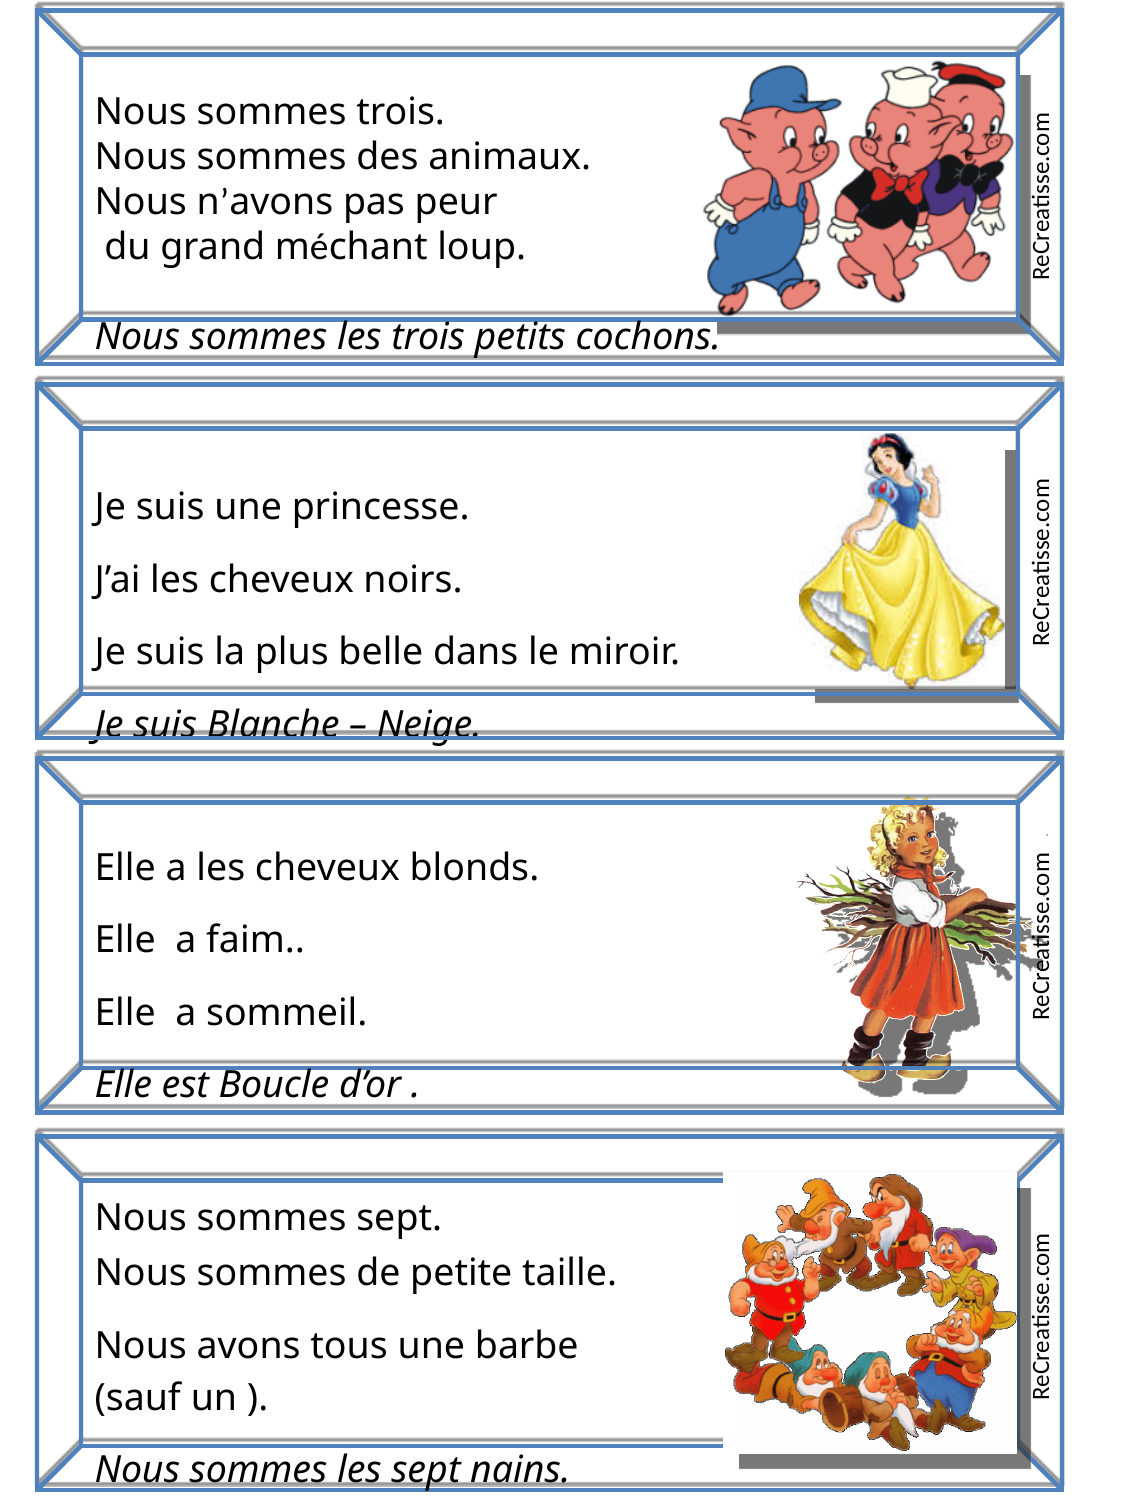

Nous sommes trois.
Nous sommes des animaux.
Nous n’avons pas peur
 du grand méchant loup.
Nous sommes les trois petits cochons.
ReCreatisse.com
Je suis une princesse.
J’ai les cheveux noirs.
Je suis la plus belle dans le miroir.
Je suis Blanche – Neige.
ReCreatisse.com
Elle a les cheveux blonds.
Elle a faim..
Elle a sommeil.
Elle est Boucle d’or .
ReCreatisse.com
Nous sommes sept.
Nous sommes de petite taille.
Nous avons tous une barbe (sauf un ).
Nous sommes les sept nains.
ReCreatisse.com